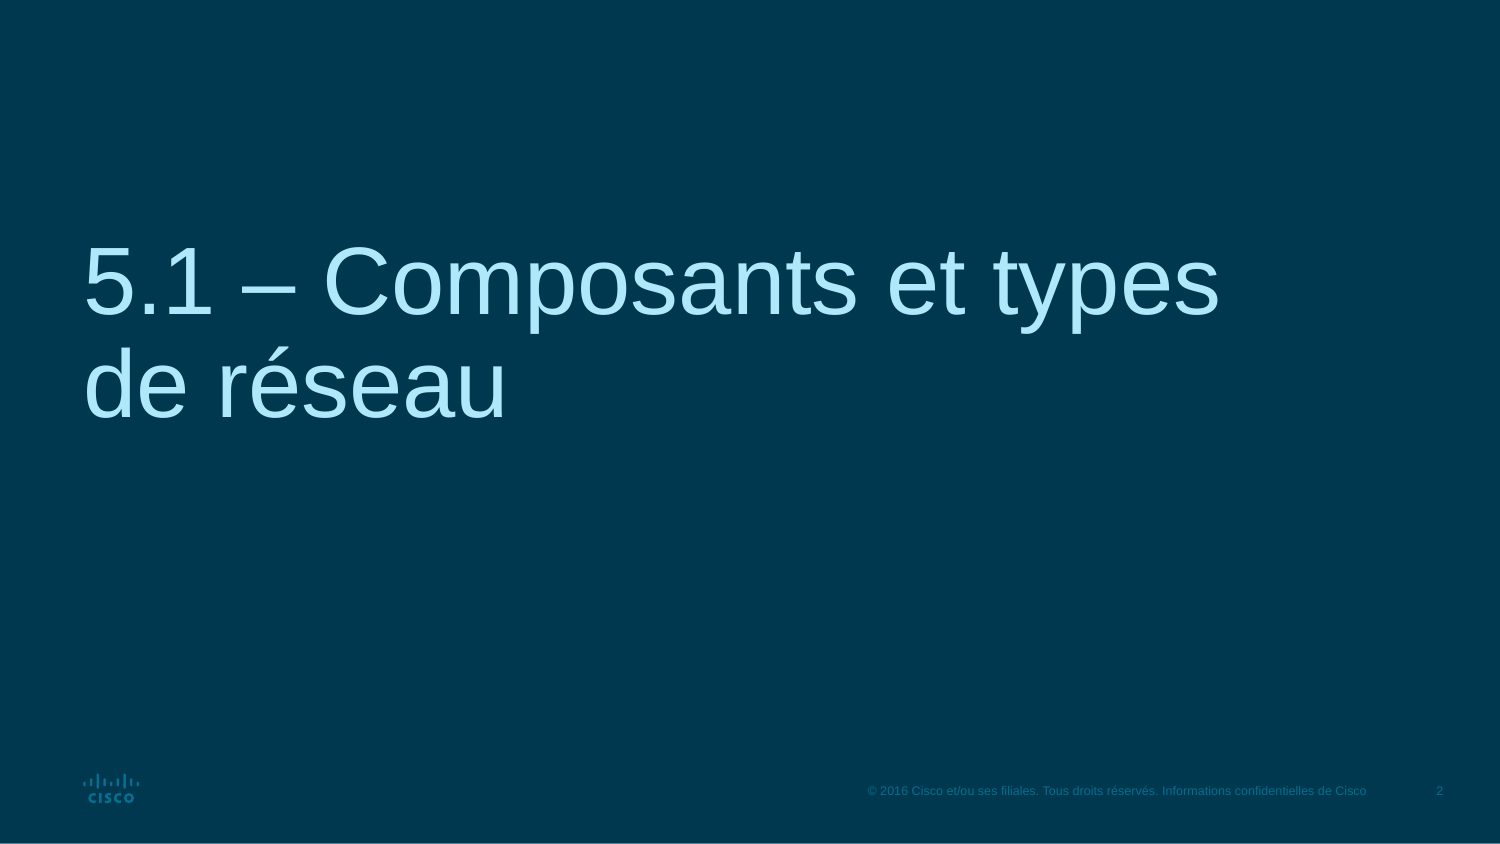

# 5.1 – Composants et types de réseau